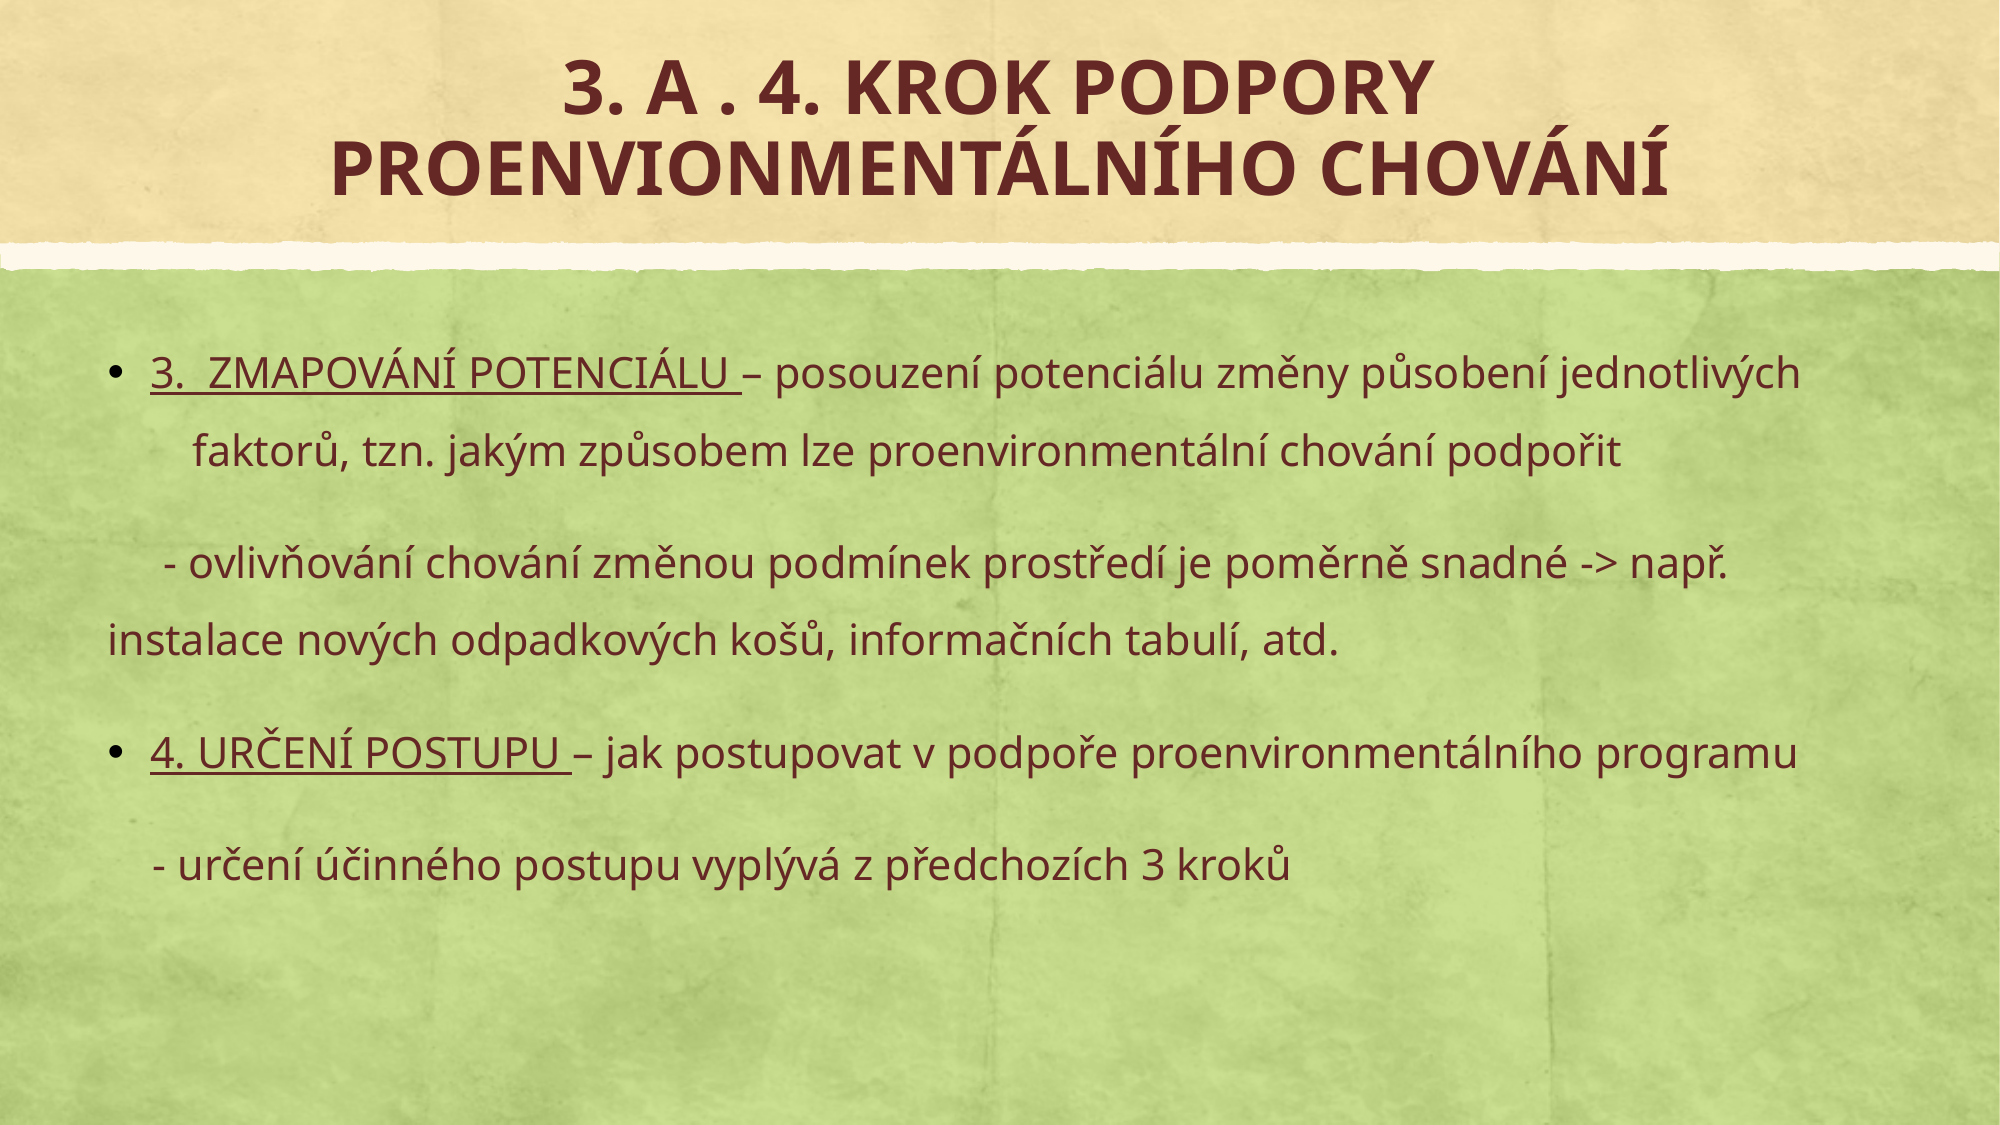

# 3. A . 4. KROK PODPORY PROENVIONMENTÁLNÍHO CHOVÁNÍ
3. ZMAPOVÁNÍ POTENCIÁLU – posouzení potenciálu změny působení jednotlivých faktorů, tzn. jakým způsobem lze proenvironmentální chování podpořit
 - ovlivňování chování změnou podmínek prostředí je poměrně snadné -> např. instalace nových odpadkových košů, informačních tabulí, atd.
4. URČENÍ POSTUPU – jak postupovat v podpoře proenvironmentálního programu
 - určení účinného postupu vyplývá z předchozích 3 kroků